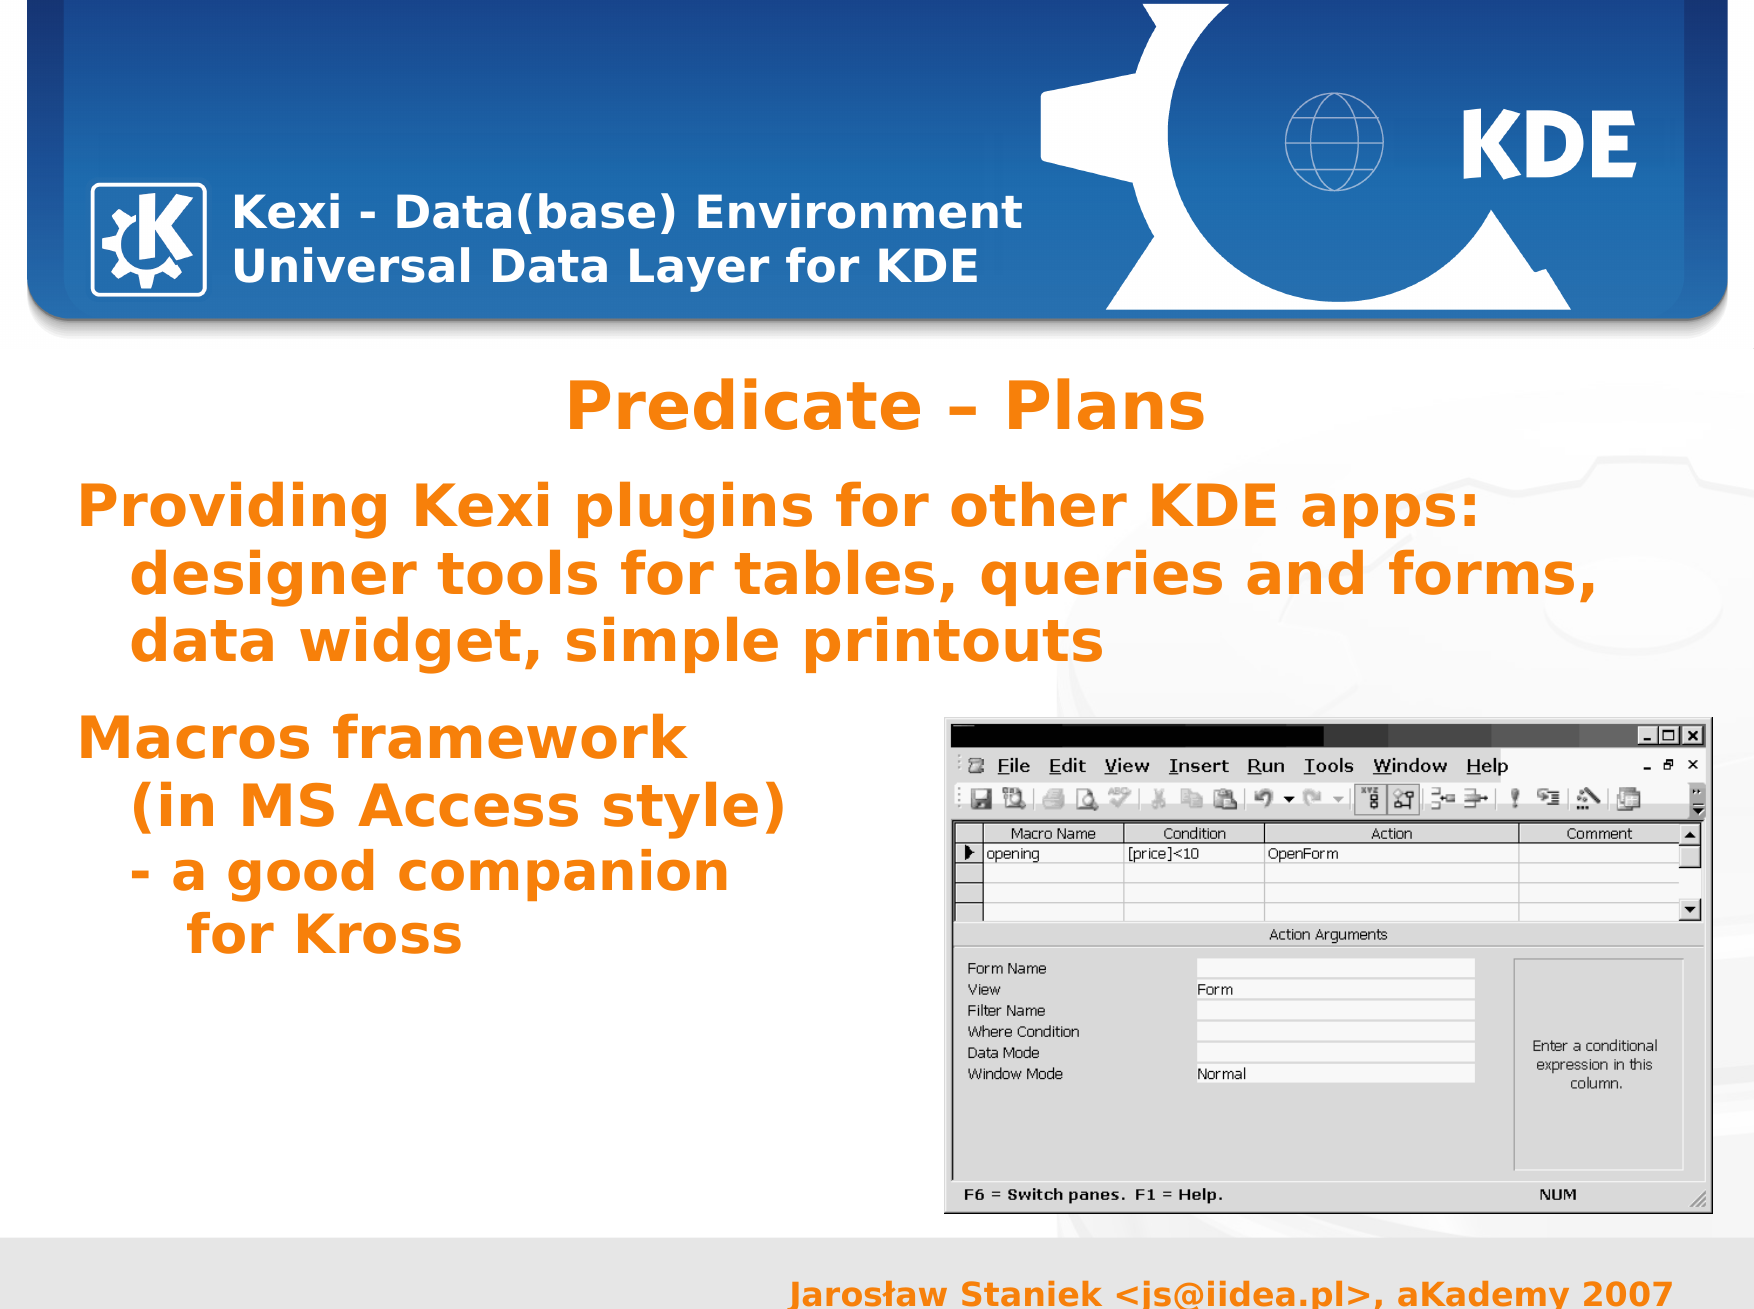

# Predicate – Plans
Providing Kexi plugins for other KDE apps: designer tools for tables, queries and forms, data widget, simple printouts
Macros framework
(in MS Access style)
- a good companion
 for Kross